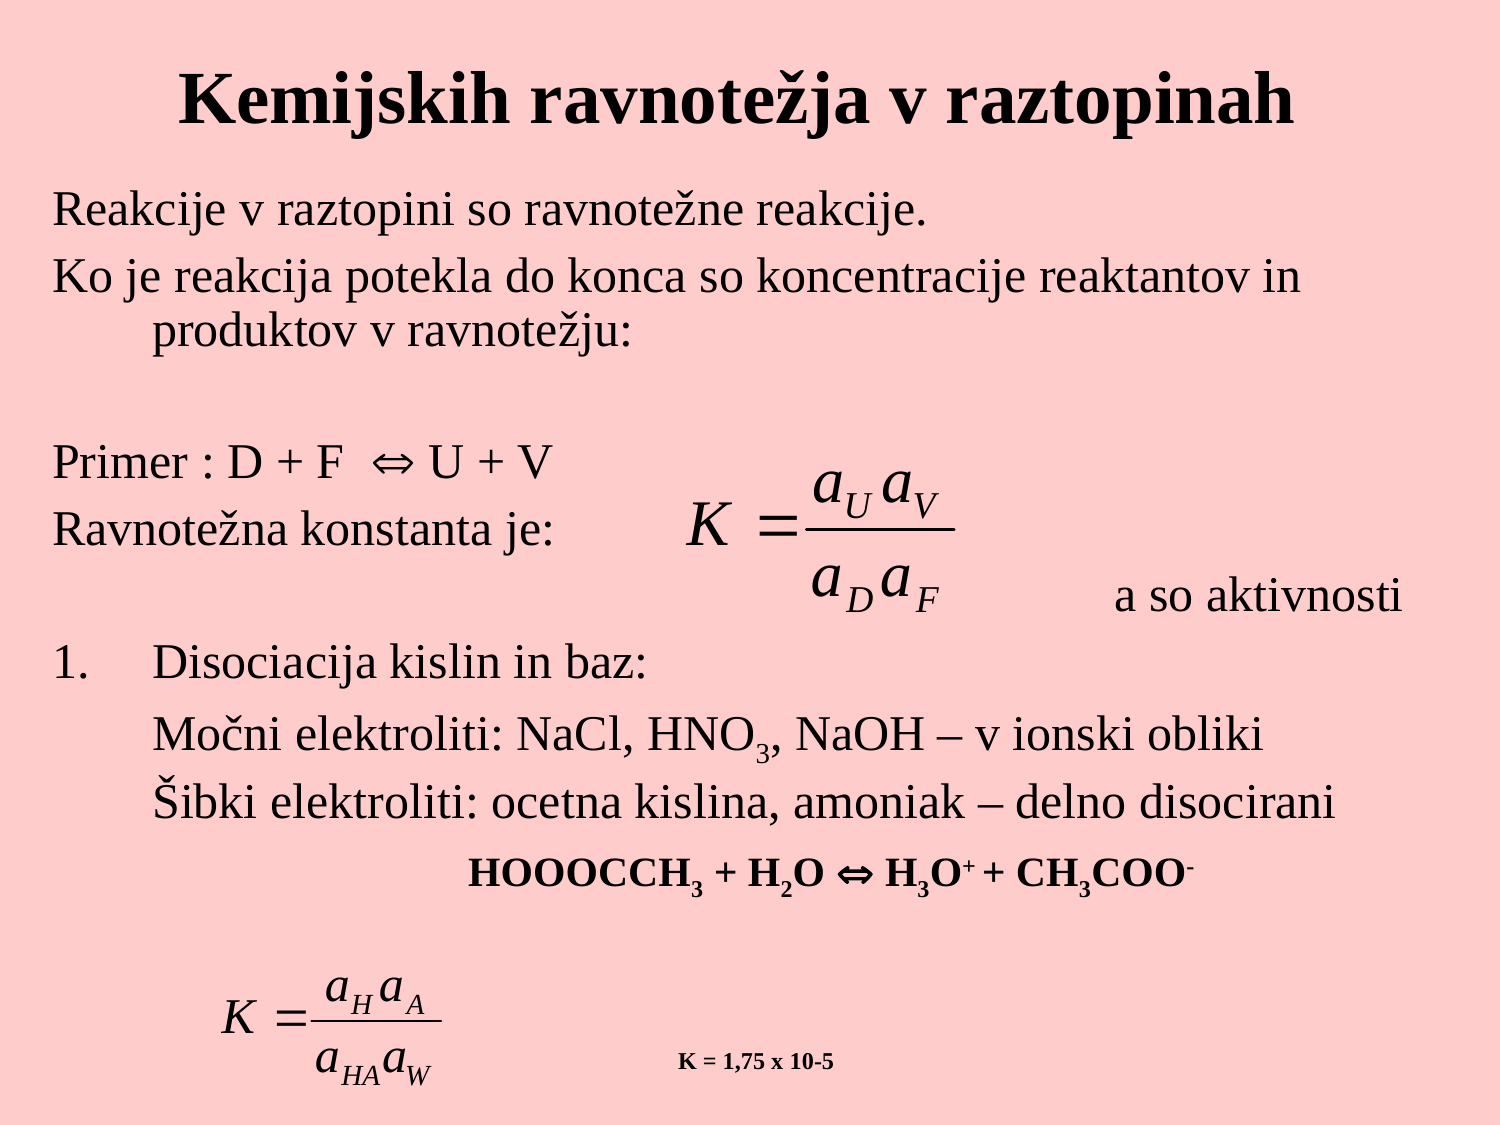

# Kemijskih ravnotežja v raztopinah
Reakcije v raztopini so ravnotežne reakcije.
Ko je reakcija potekla do konca so koncentracije reaktantov in produktov v ravnotežju:
Primer : D + F  U + V
Ravnotežna konstanta je:
 							 a so aktivnosti
Disociacija kislin in baz:
	Močni elektroliti: NaCl, HNO3, NaOH – v ionski obliki
	Šibki elektroliti: ocetna kislina, amoniak – delno disocirani
		HOOOCCH3 + H2O  H3O+ + CH3COO-
K = 1,75 x 10-5